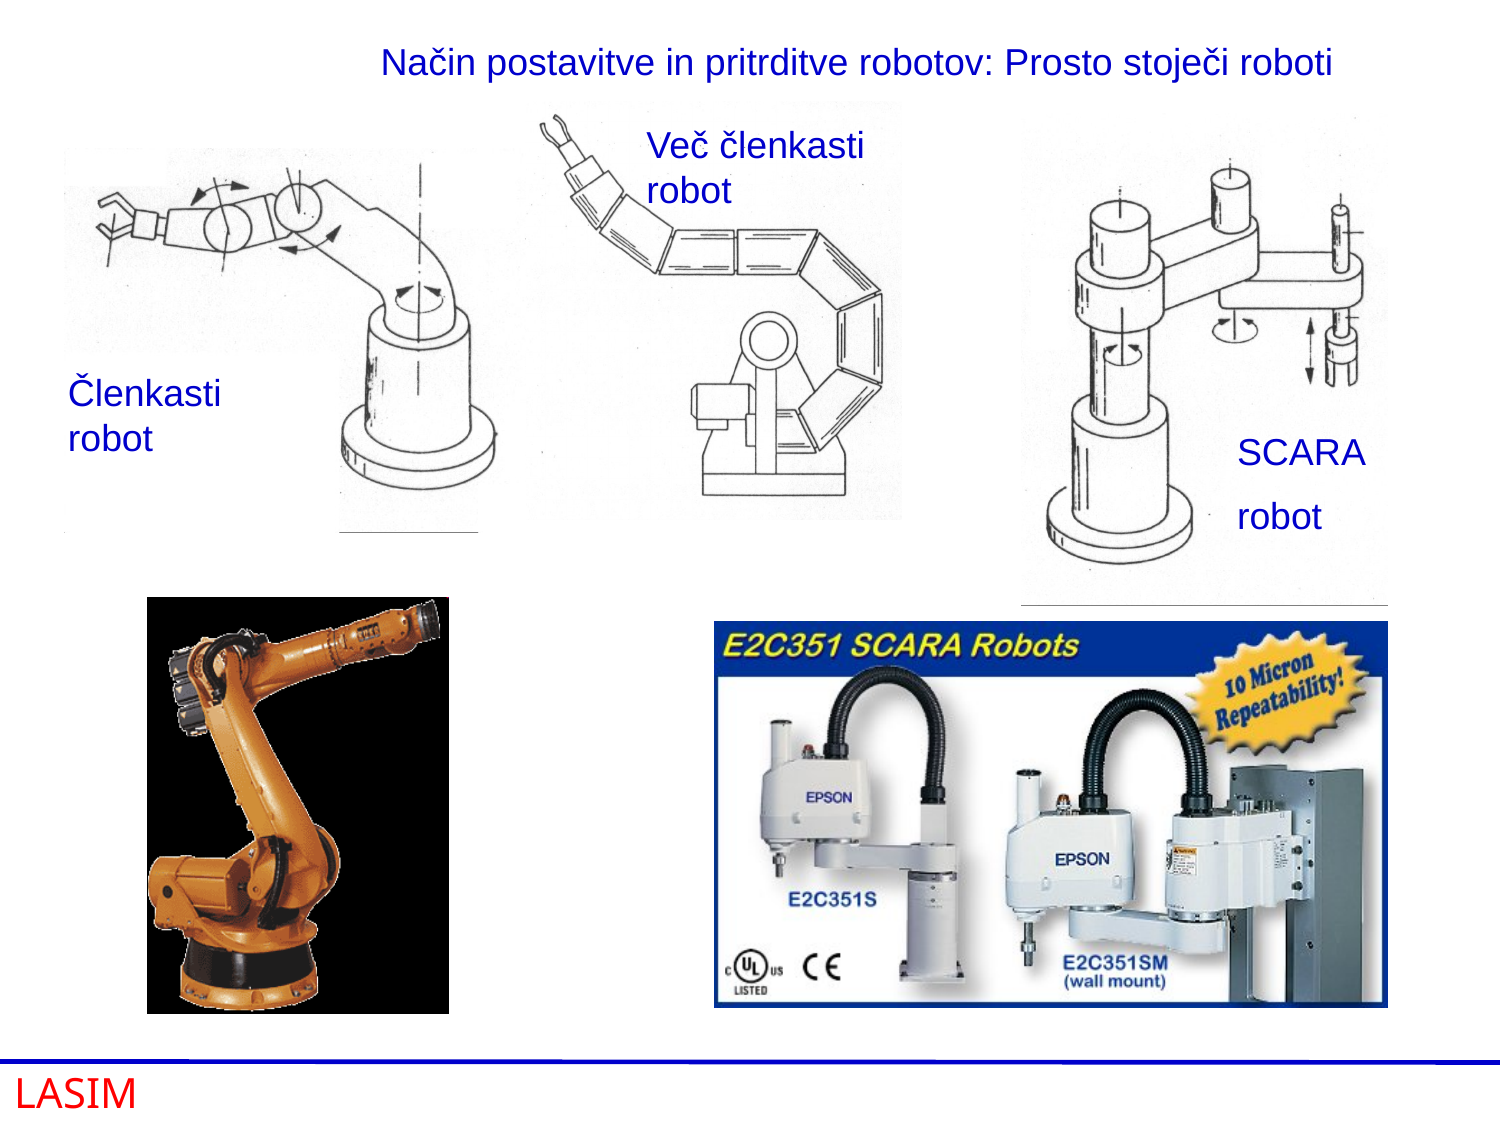

Način postavitve in pritrditve robotov: Prosto stoječi roboti
Več členkasti robot
Členkasti robot
SCARA
robot